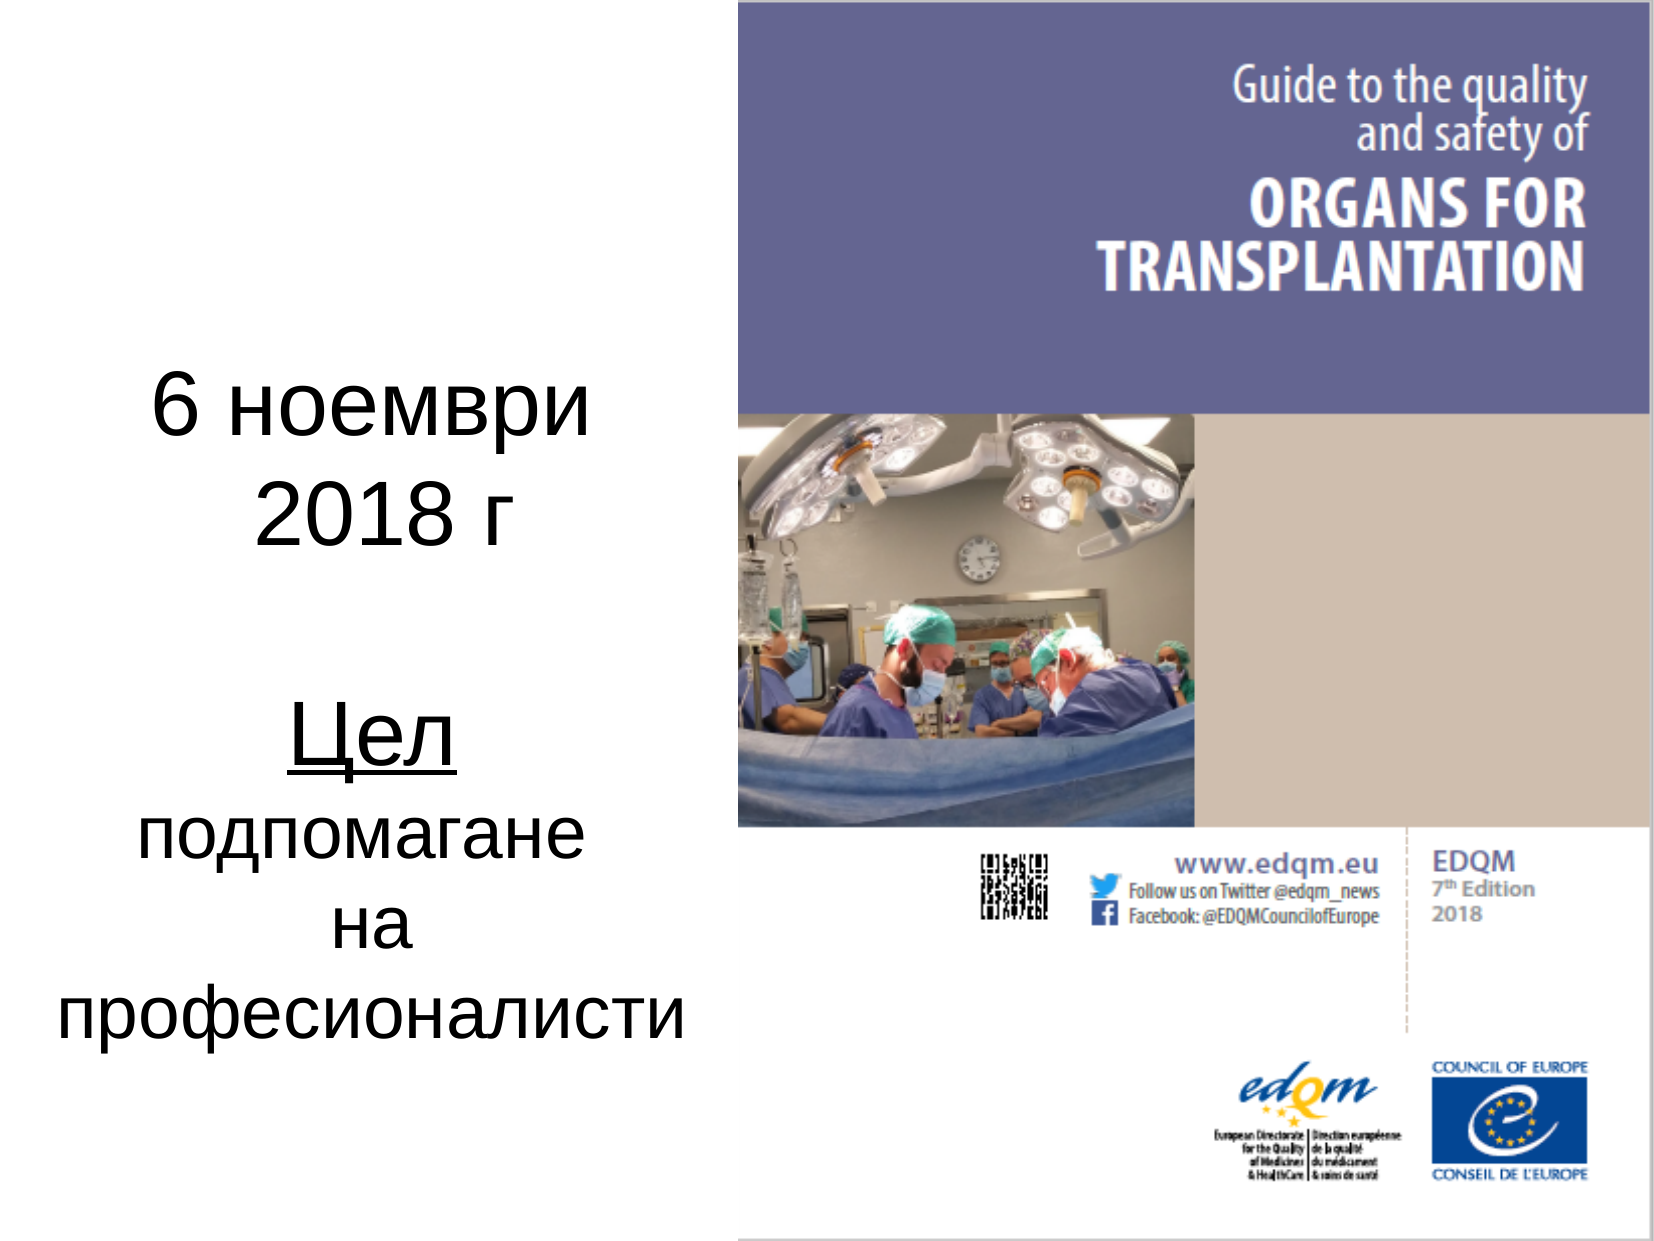

# 6 ноември 2018 г Цел подпомагане на професионалисти